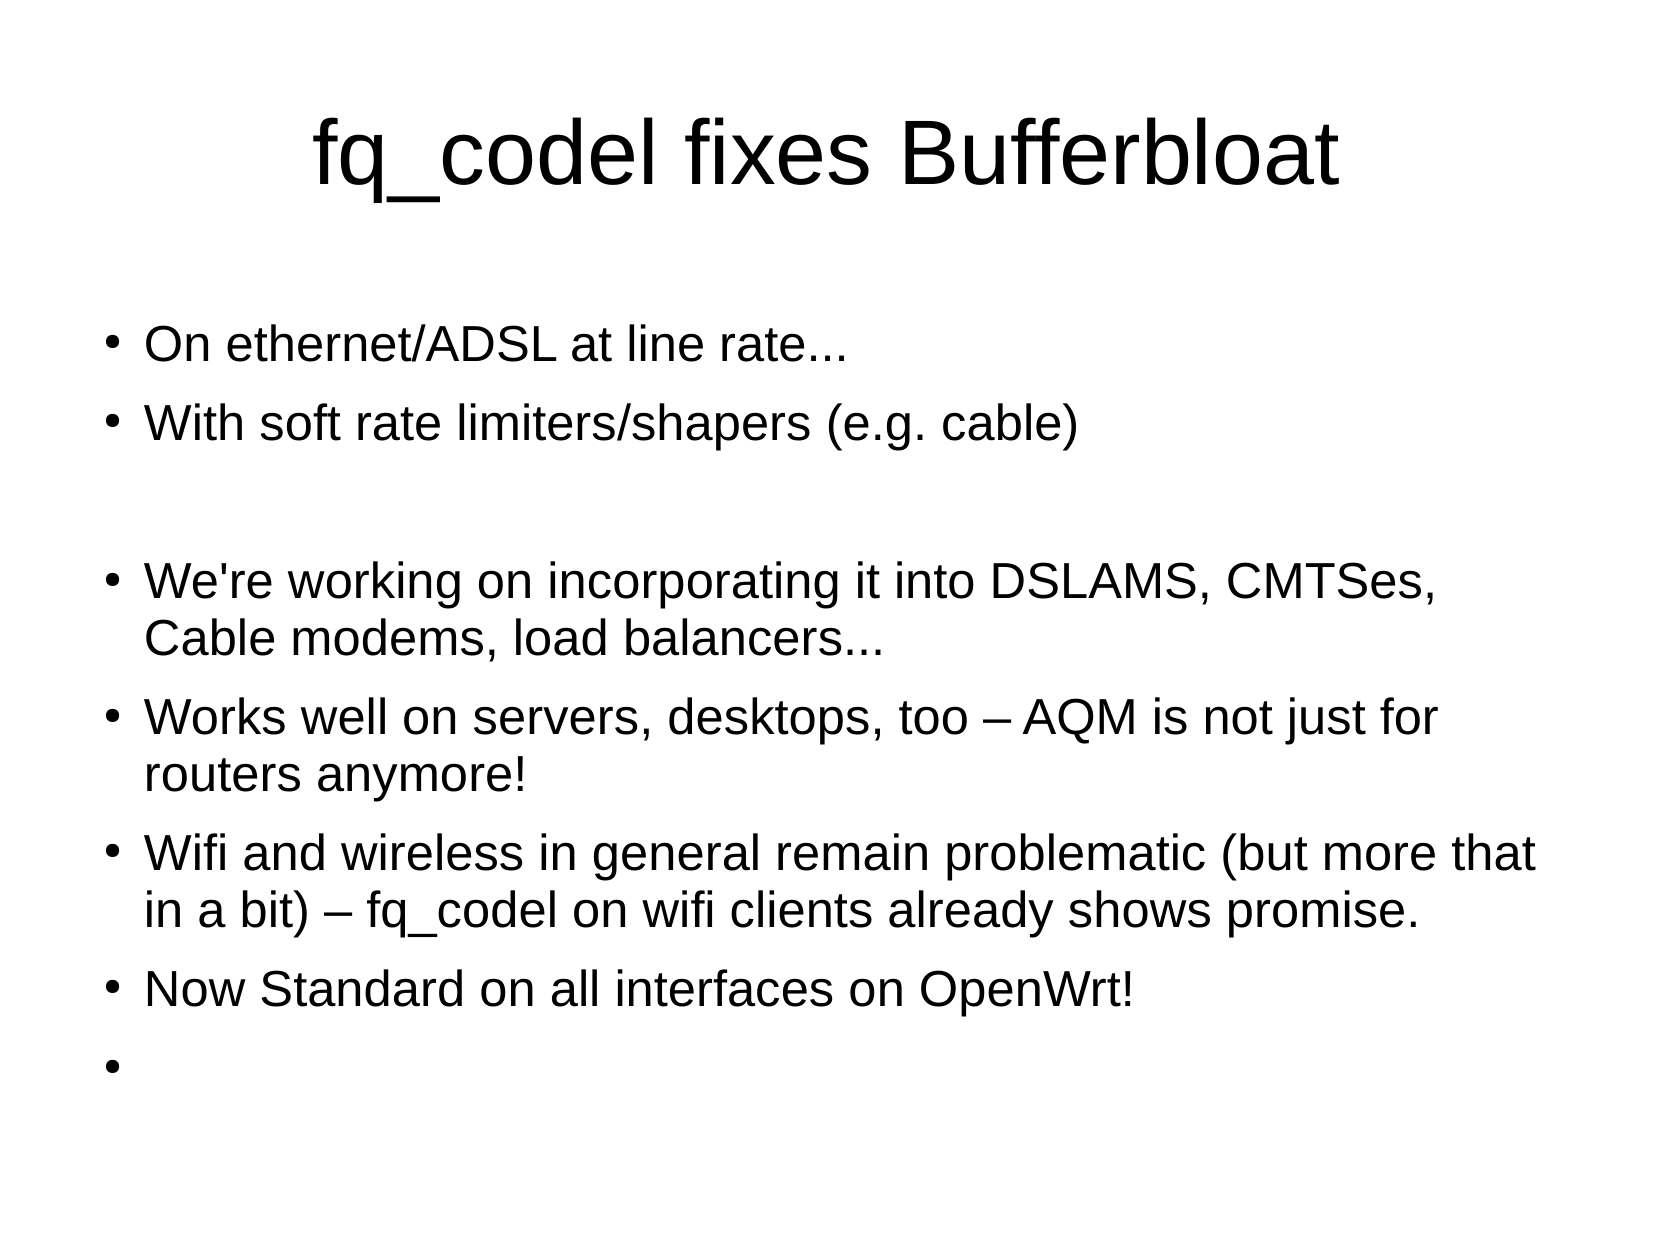

# fq_codel fixes Bufferbloat
On ethernet/ADSL at line rate...
With soft rate limiters/shapers (e.g. cable)
We're working on incorporating it into DSLAMS, CMTSes, Cable modems, load balancers...
Works well on servers, desktops, too – AQM is not just for routers anymore!
Wifi and wireless in general remain problematic (but more that in a bit) – fq_codel on wifi clients already shows promise.
Now Standard on all interfaces on OpenWrt!